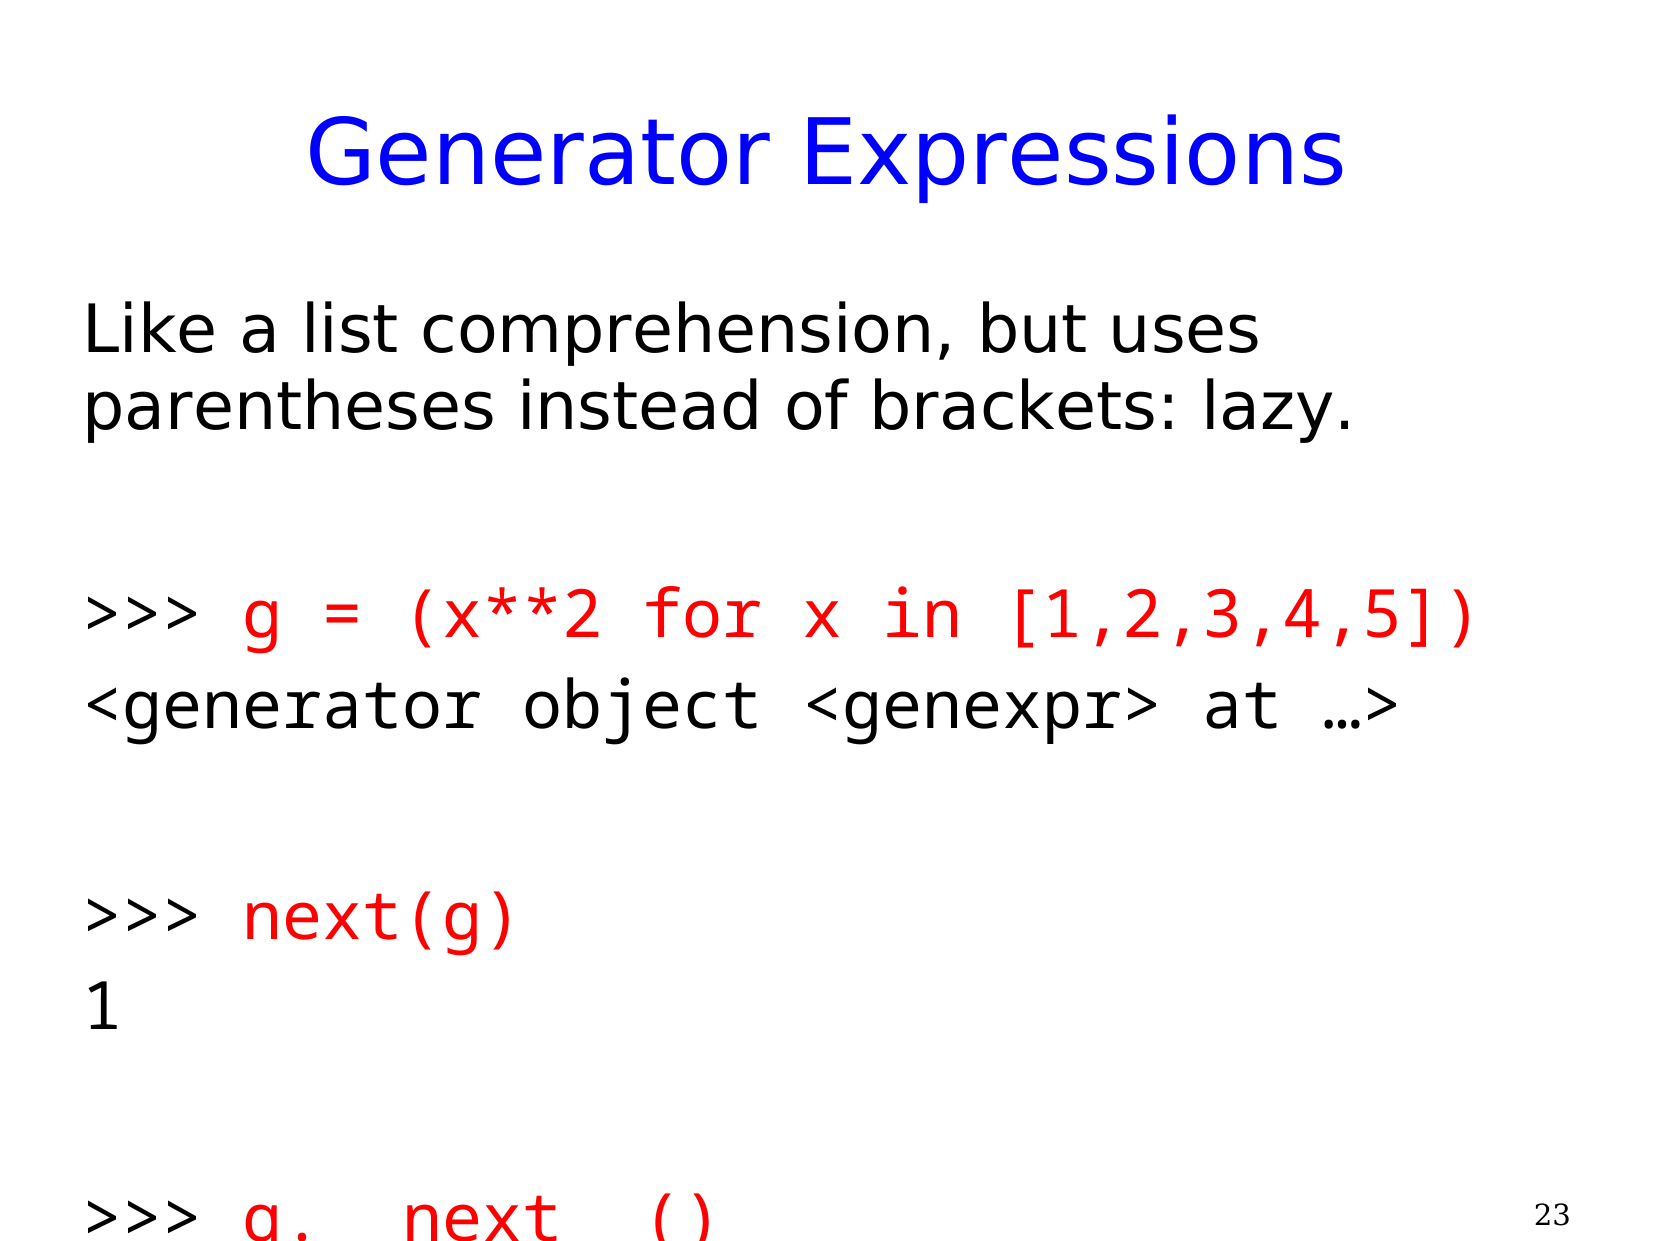

# Generator Expressions
Like a list comprehension, but uses parentheses instead of brackets: lazy.
>>> g = (x**2 for x in [1,2,3,4,5])
<generator object <genexpr> at …>
>>> next(g)
1
>>> g.__next__()
4
23